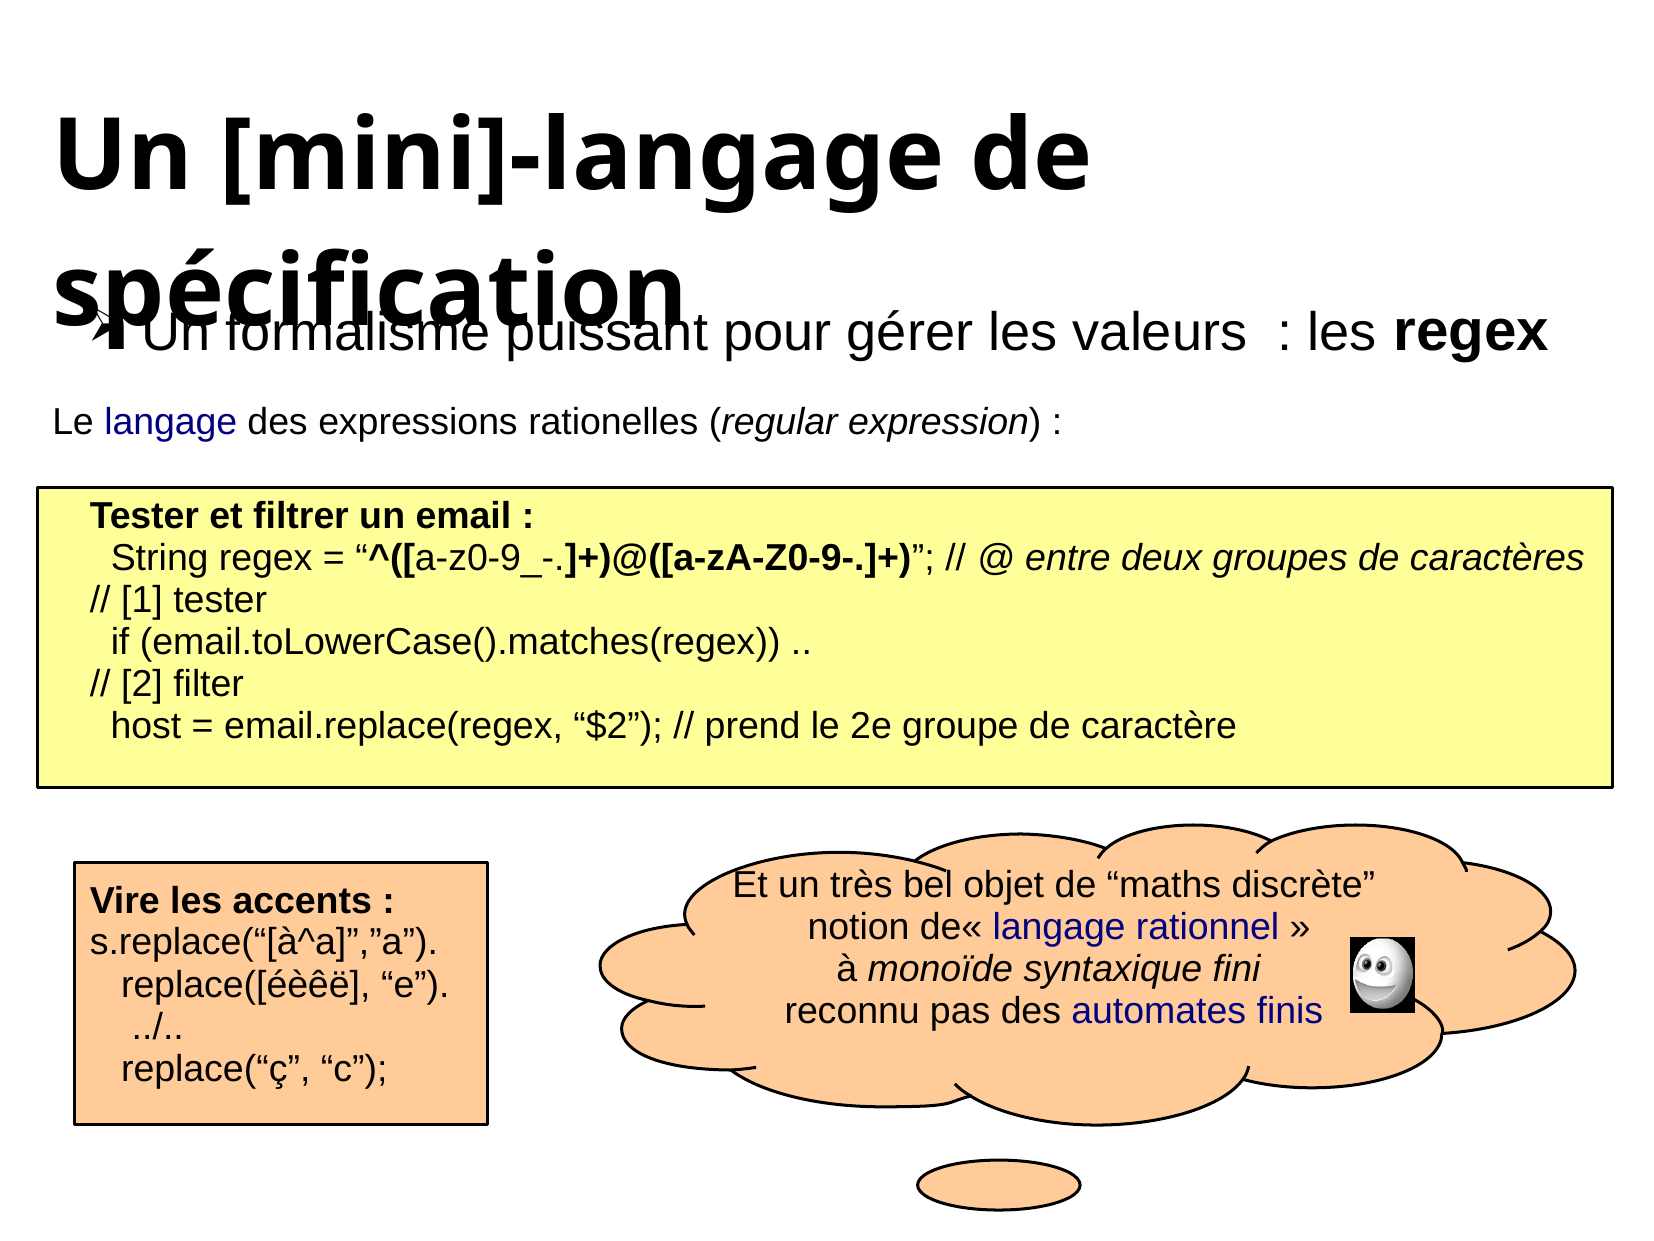

Un [mini]-langage de spécification
 Un formalisme puissant pour gérer les valeurs : les regex
Le langage des expressions rationelles (regular expression) :
Tester et filtrer un email :
 String regex = “^([a-z0-9_-.]+)@([a-zA-Z0-9-.]+)”; // @ entre deux groupes de caractères
// [1] tester
 if (email.toLowerCase().matches(regex)) ..
// [2] filter
 host = email.replace(regex, “$2”); // prend le 2e groupe de caractère
Et un très bel objet de “maths discrète”
 notion de« langage rationnel »
à monoïde syntaxique fini
reconnu pas des automates finis
Vire les accents :
s.replace(“[à^a]”,”a”).
 replace([éèêë], “e”).
 ../..
 replace(“ç”, “c”);